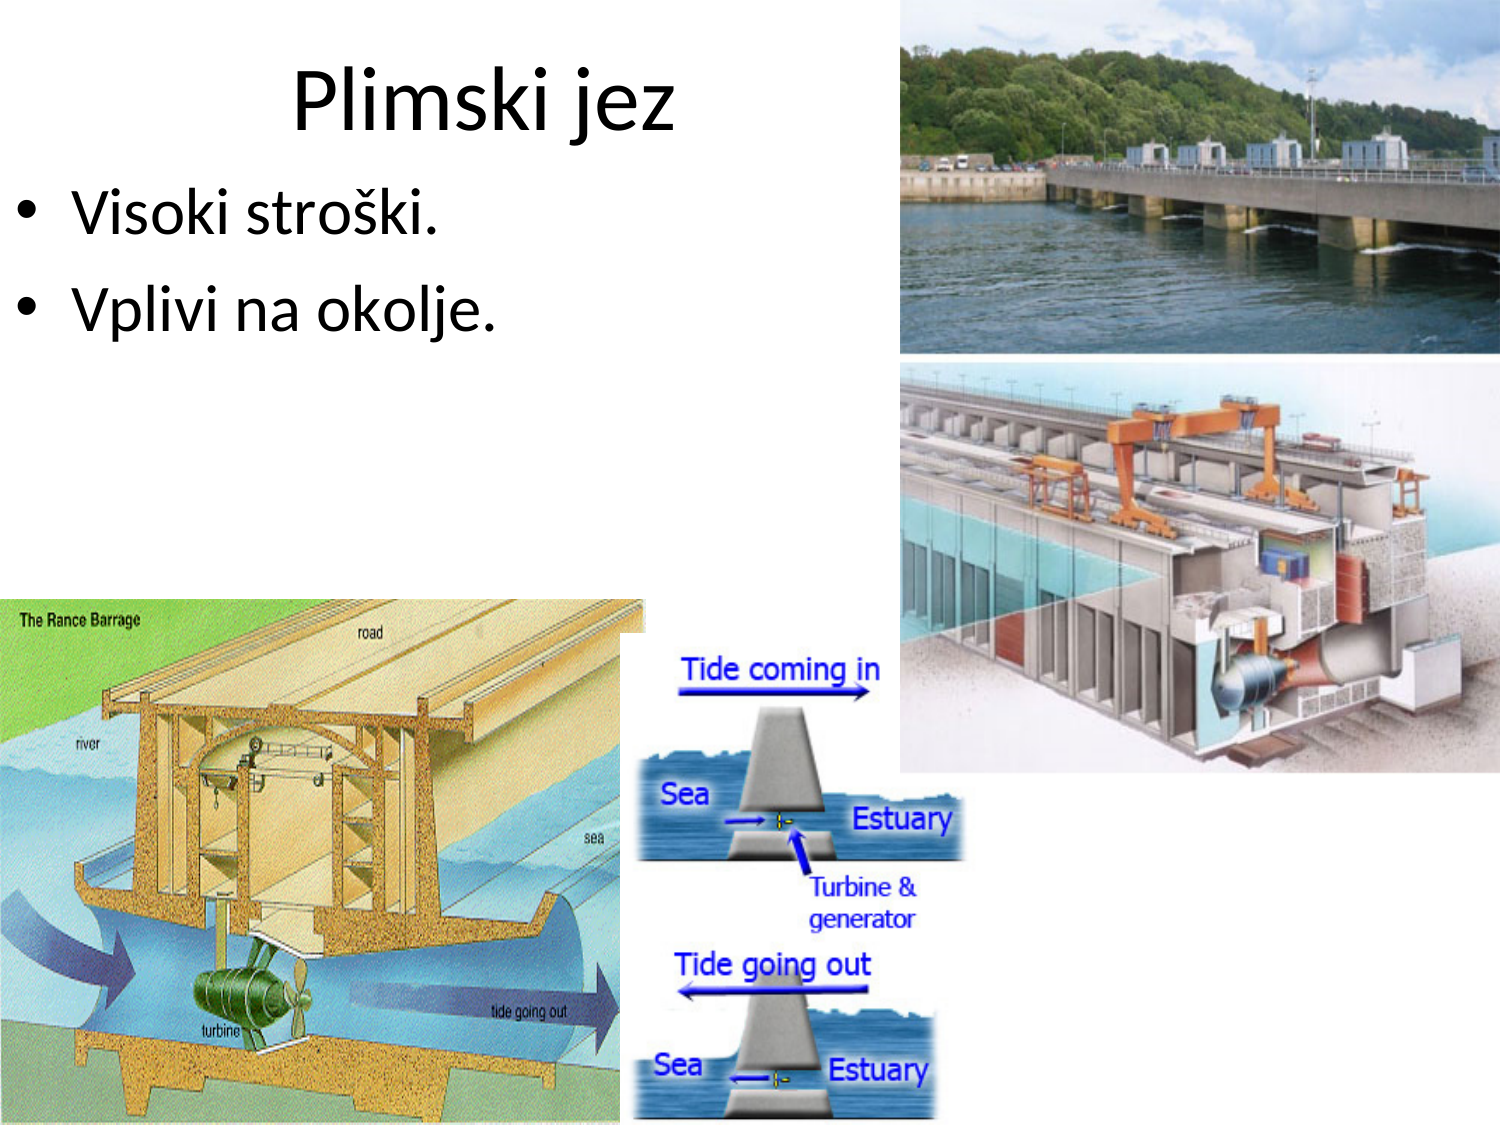

Plimski jez
Visoki stroški.
Vplivi na okolje.